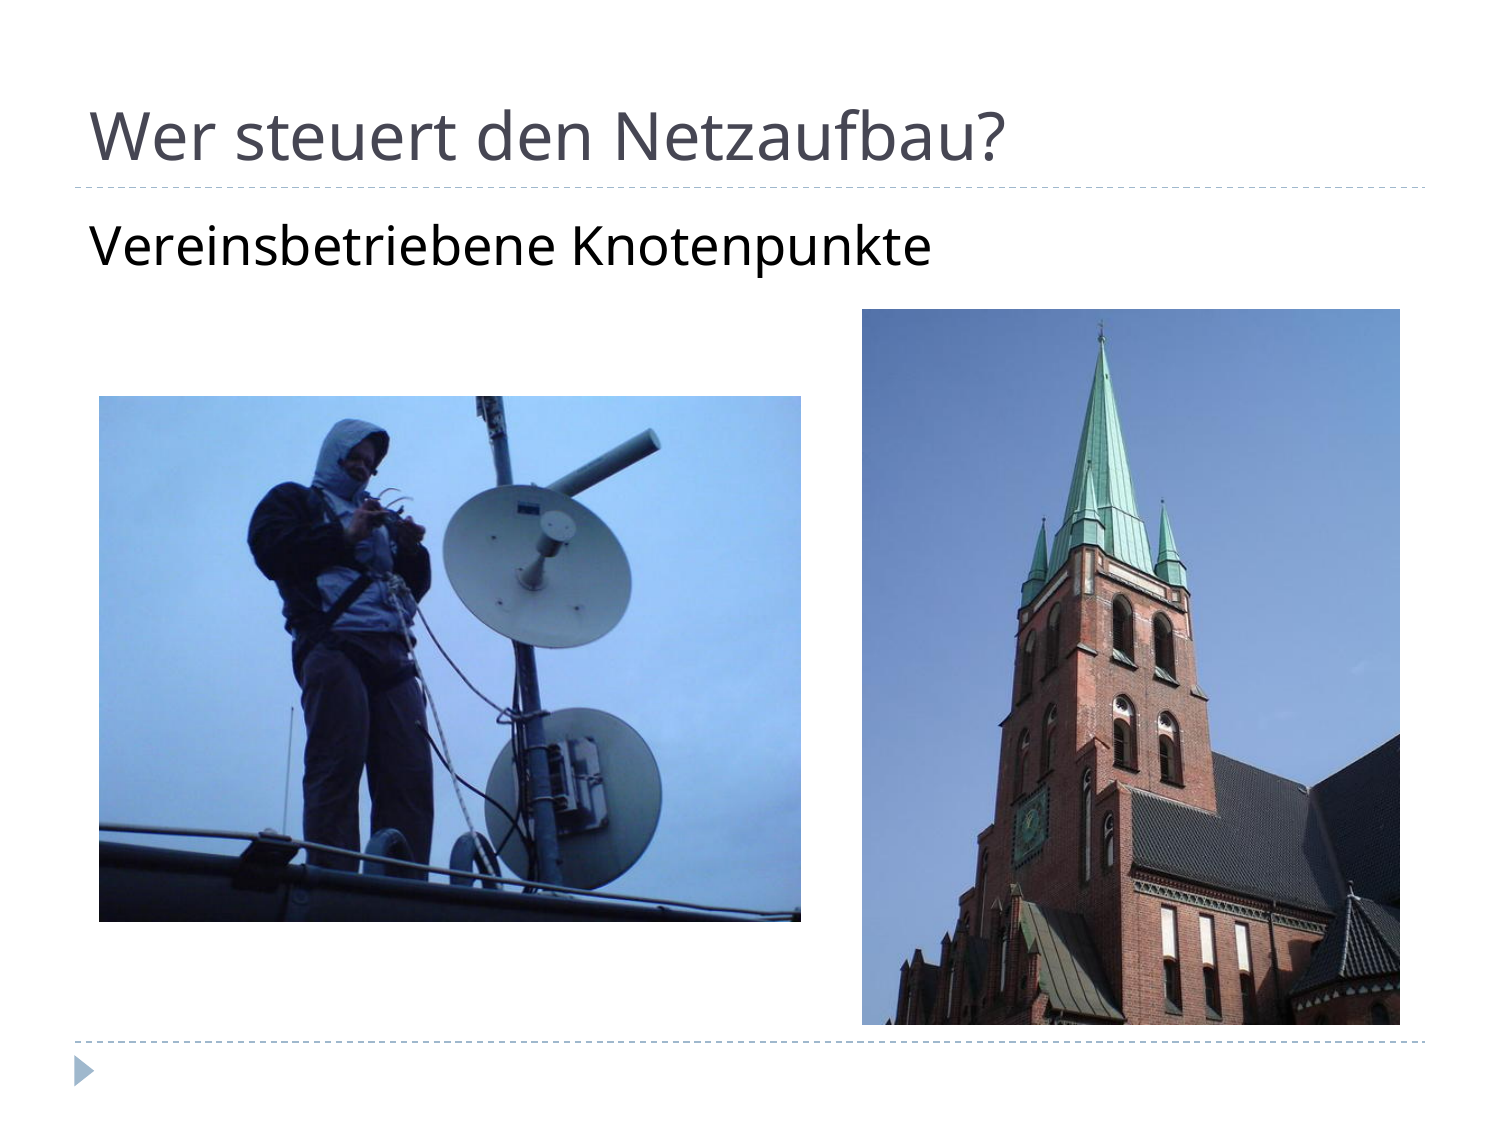

# Wer steuert den Netzaufbau?
Vereinsbetriebene Knotenpunkte